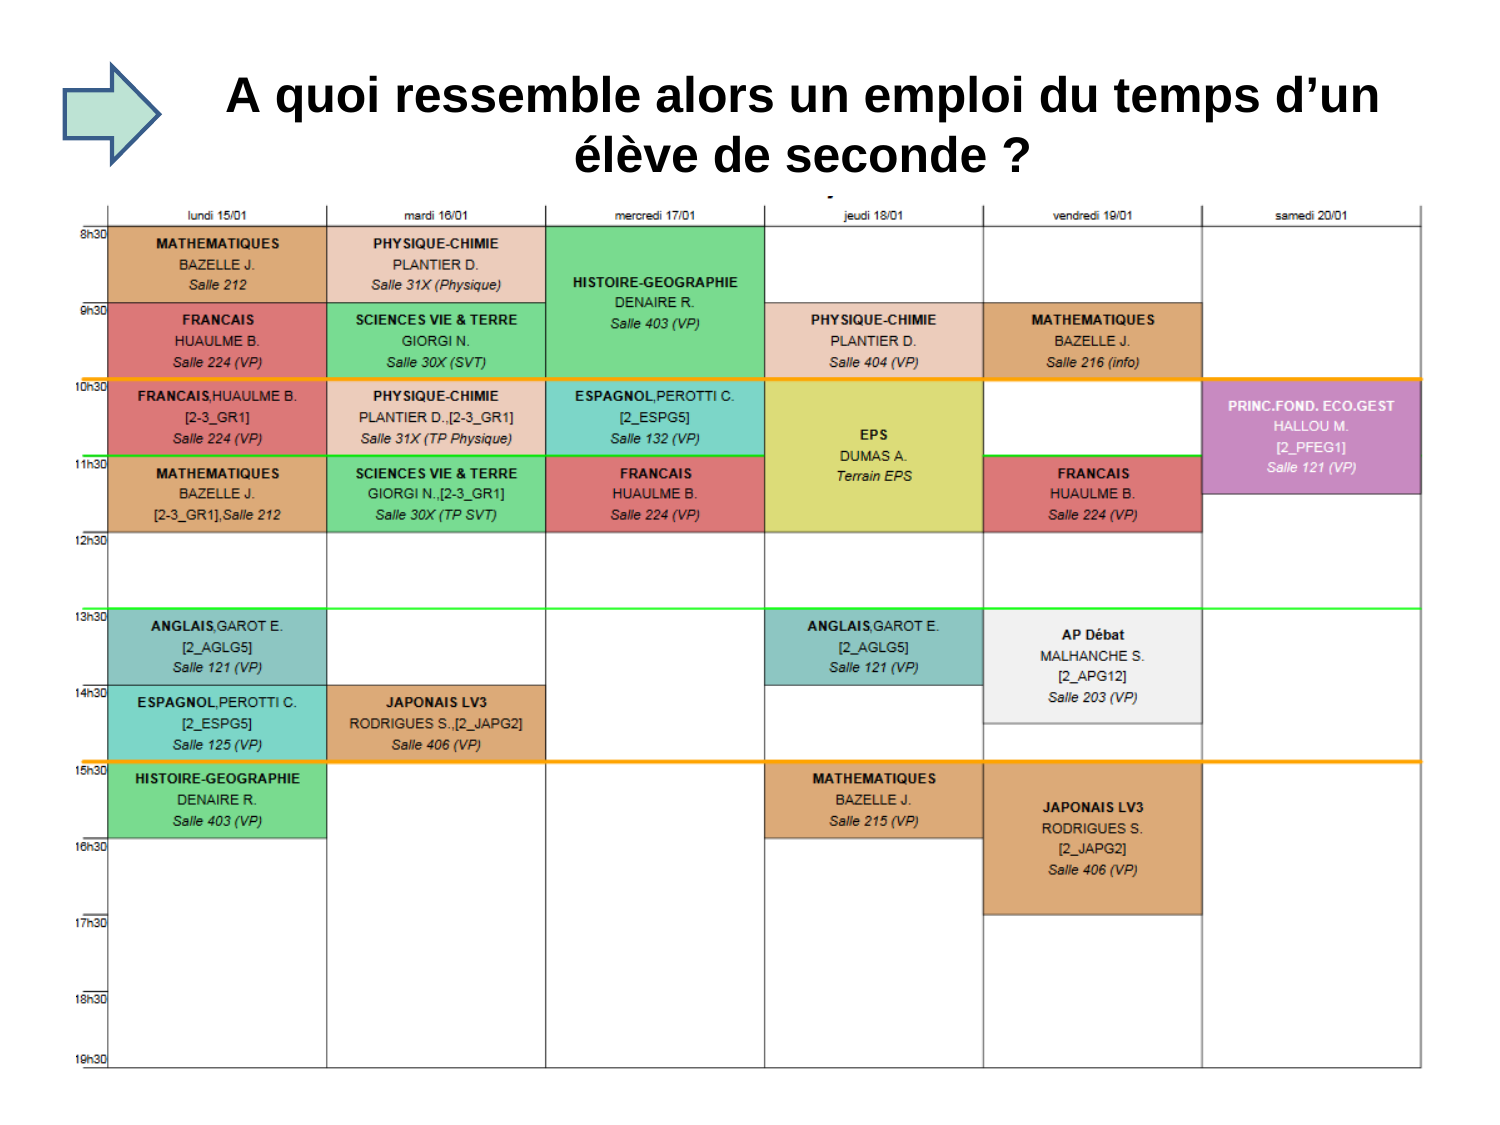

A quoi ressemble alors un emploi du temps d’un élève de seconde ?